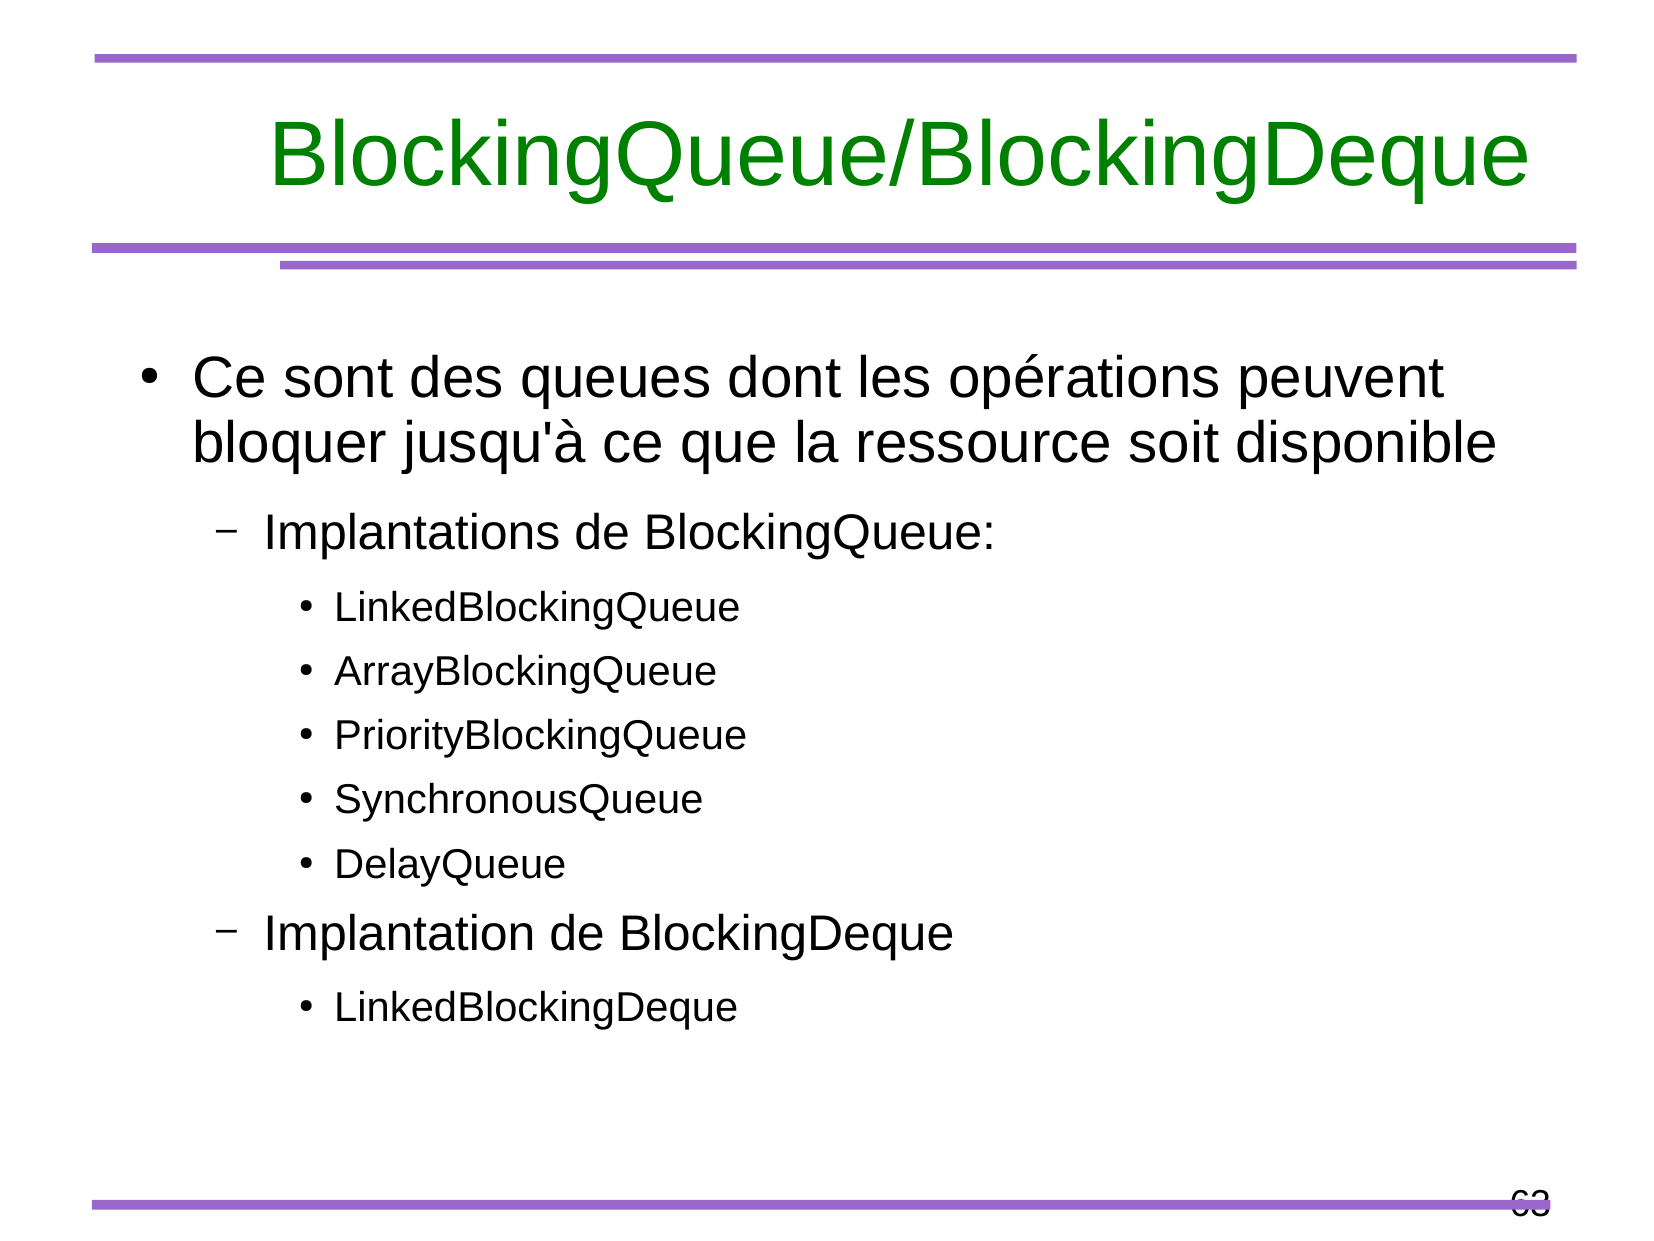

# BlockingQueue/BlockingDeque
Ce sont des queues dont les opérations peuvent bloquer jusqu'à ce que la ressource soit disponible
Implantations de BlockingQueue:
LinkedBlockingQueue
ArrayBlockingQueue
PriorityBlockingQueue
SynchronousQueue
DelayQueue
Implantation de BlockingDeque
LinkedBlockingDeque